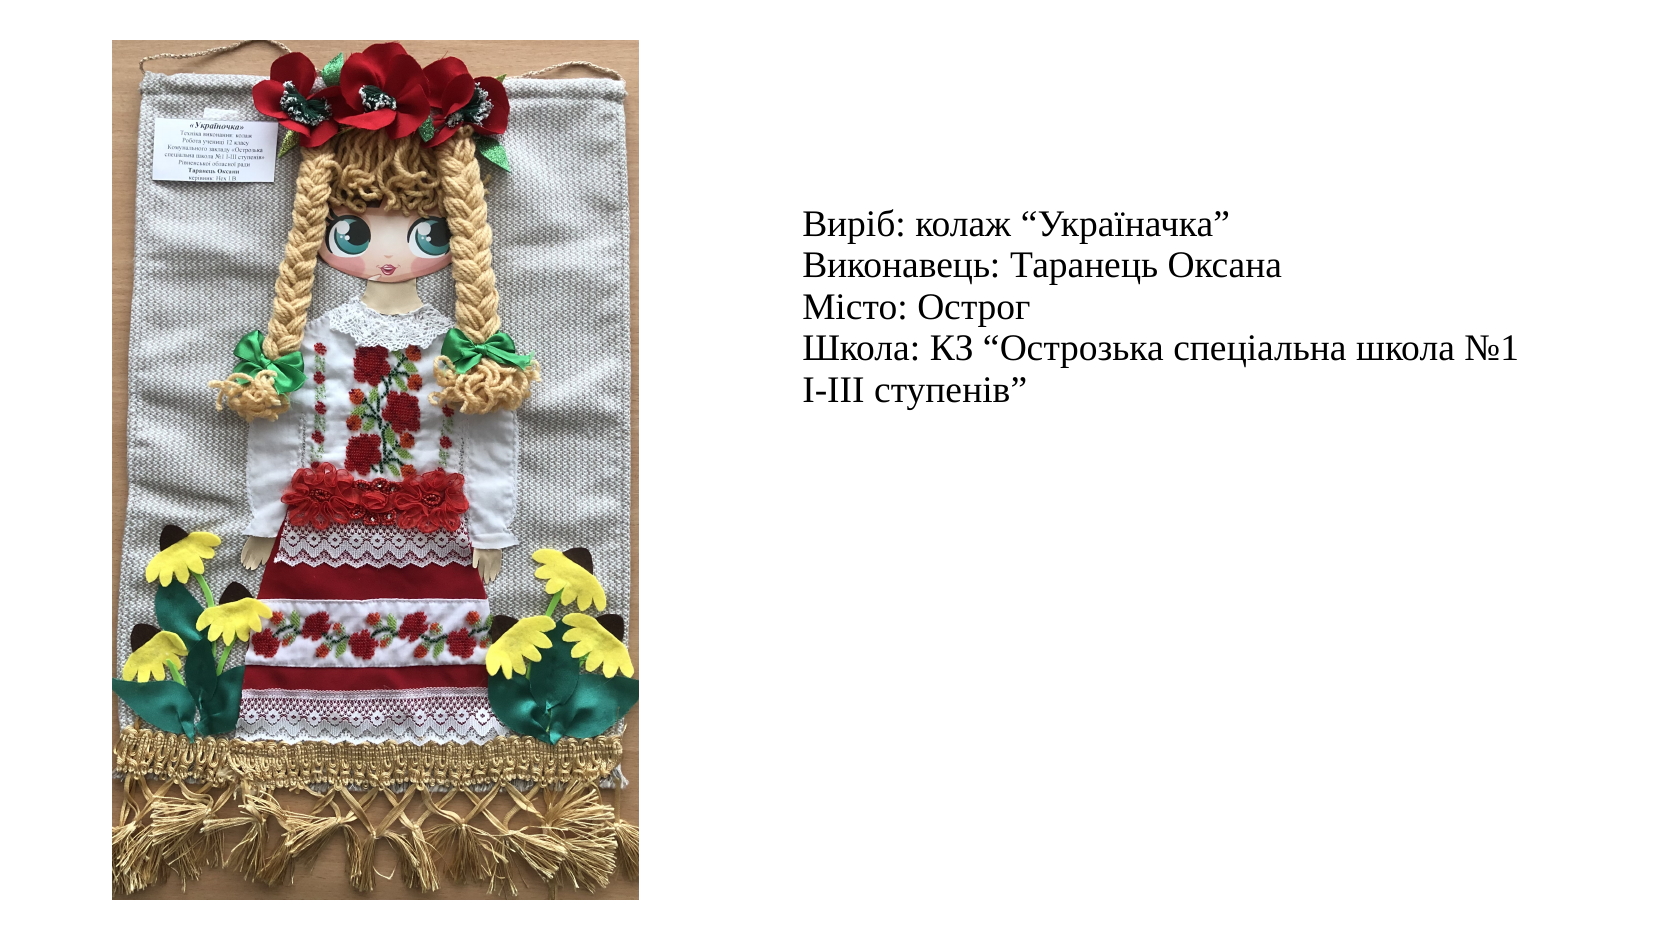

Виріб: колаж “Україначка”
Виконавець: Таранець Оксана
Місто: Острог
Школа: КЗ “Острозька спеціальна школа №1 I-III ступенів”